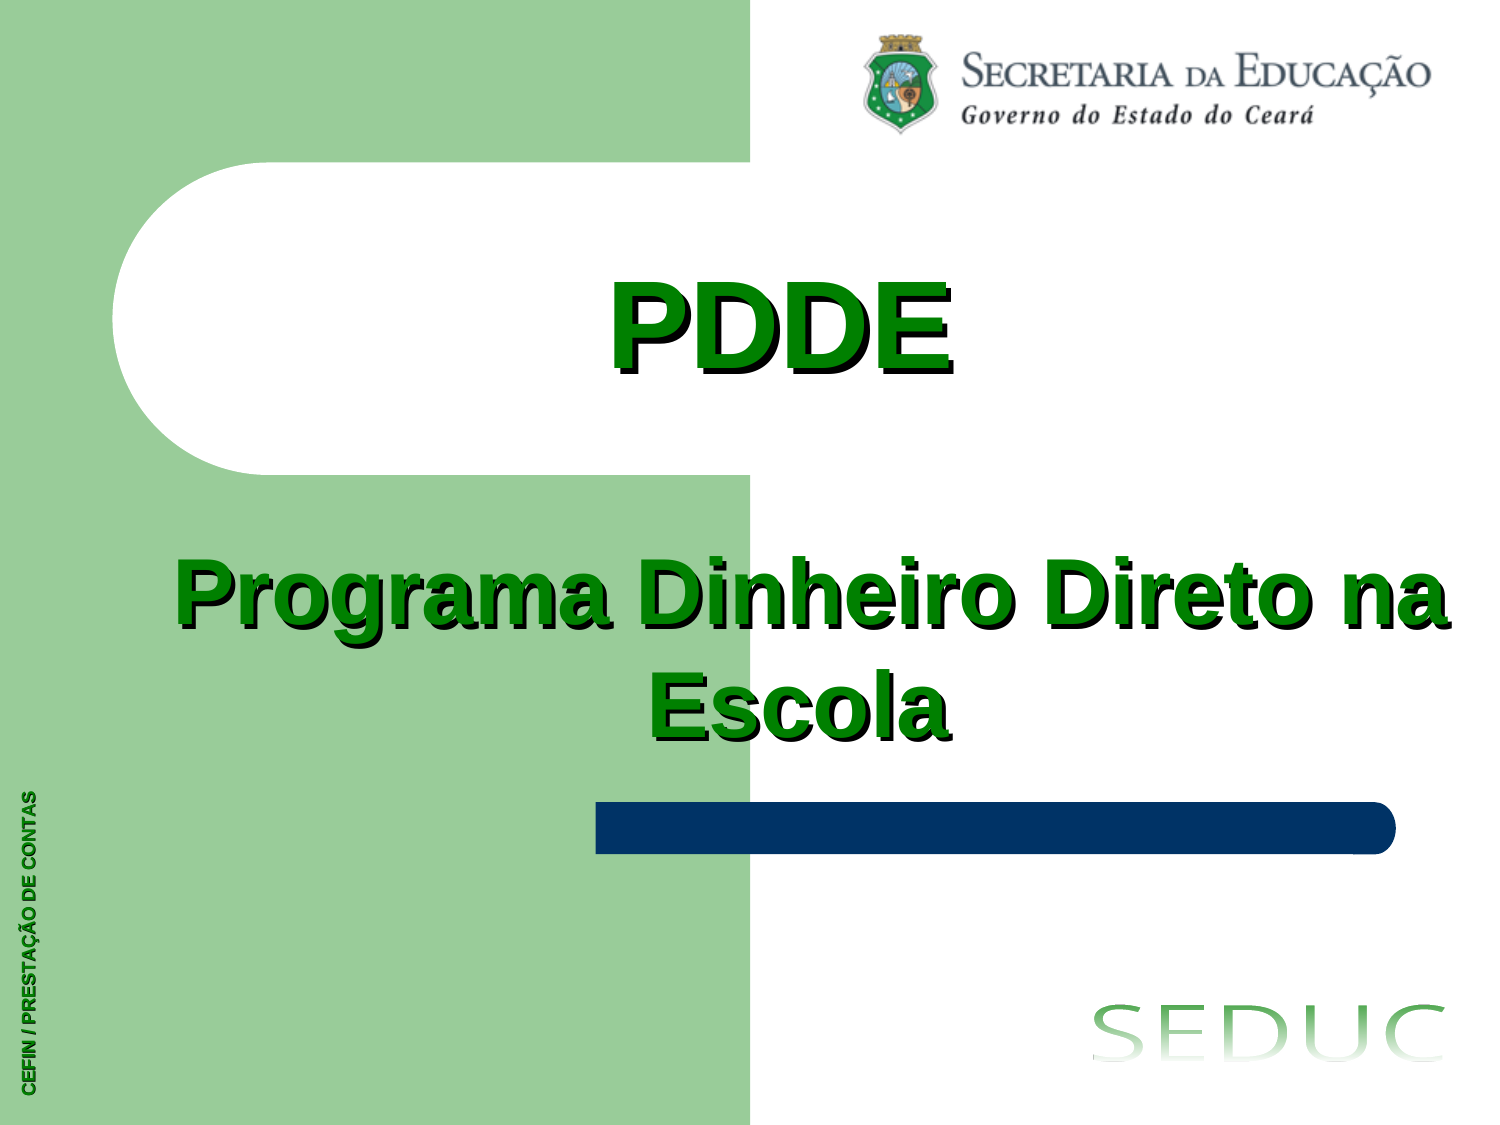

PDDE
 Programa Dinheiro Direto na Escola
 CEFIN / PRESTAÇÃO DE CONTAS
SEDUC